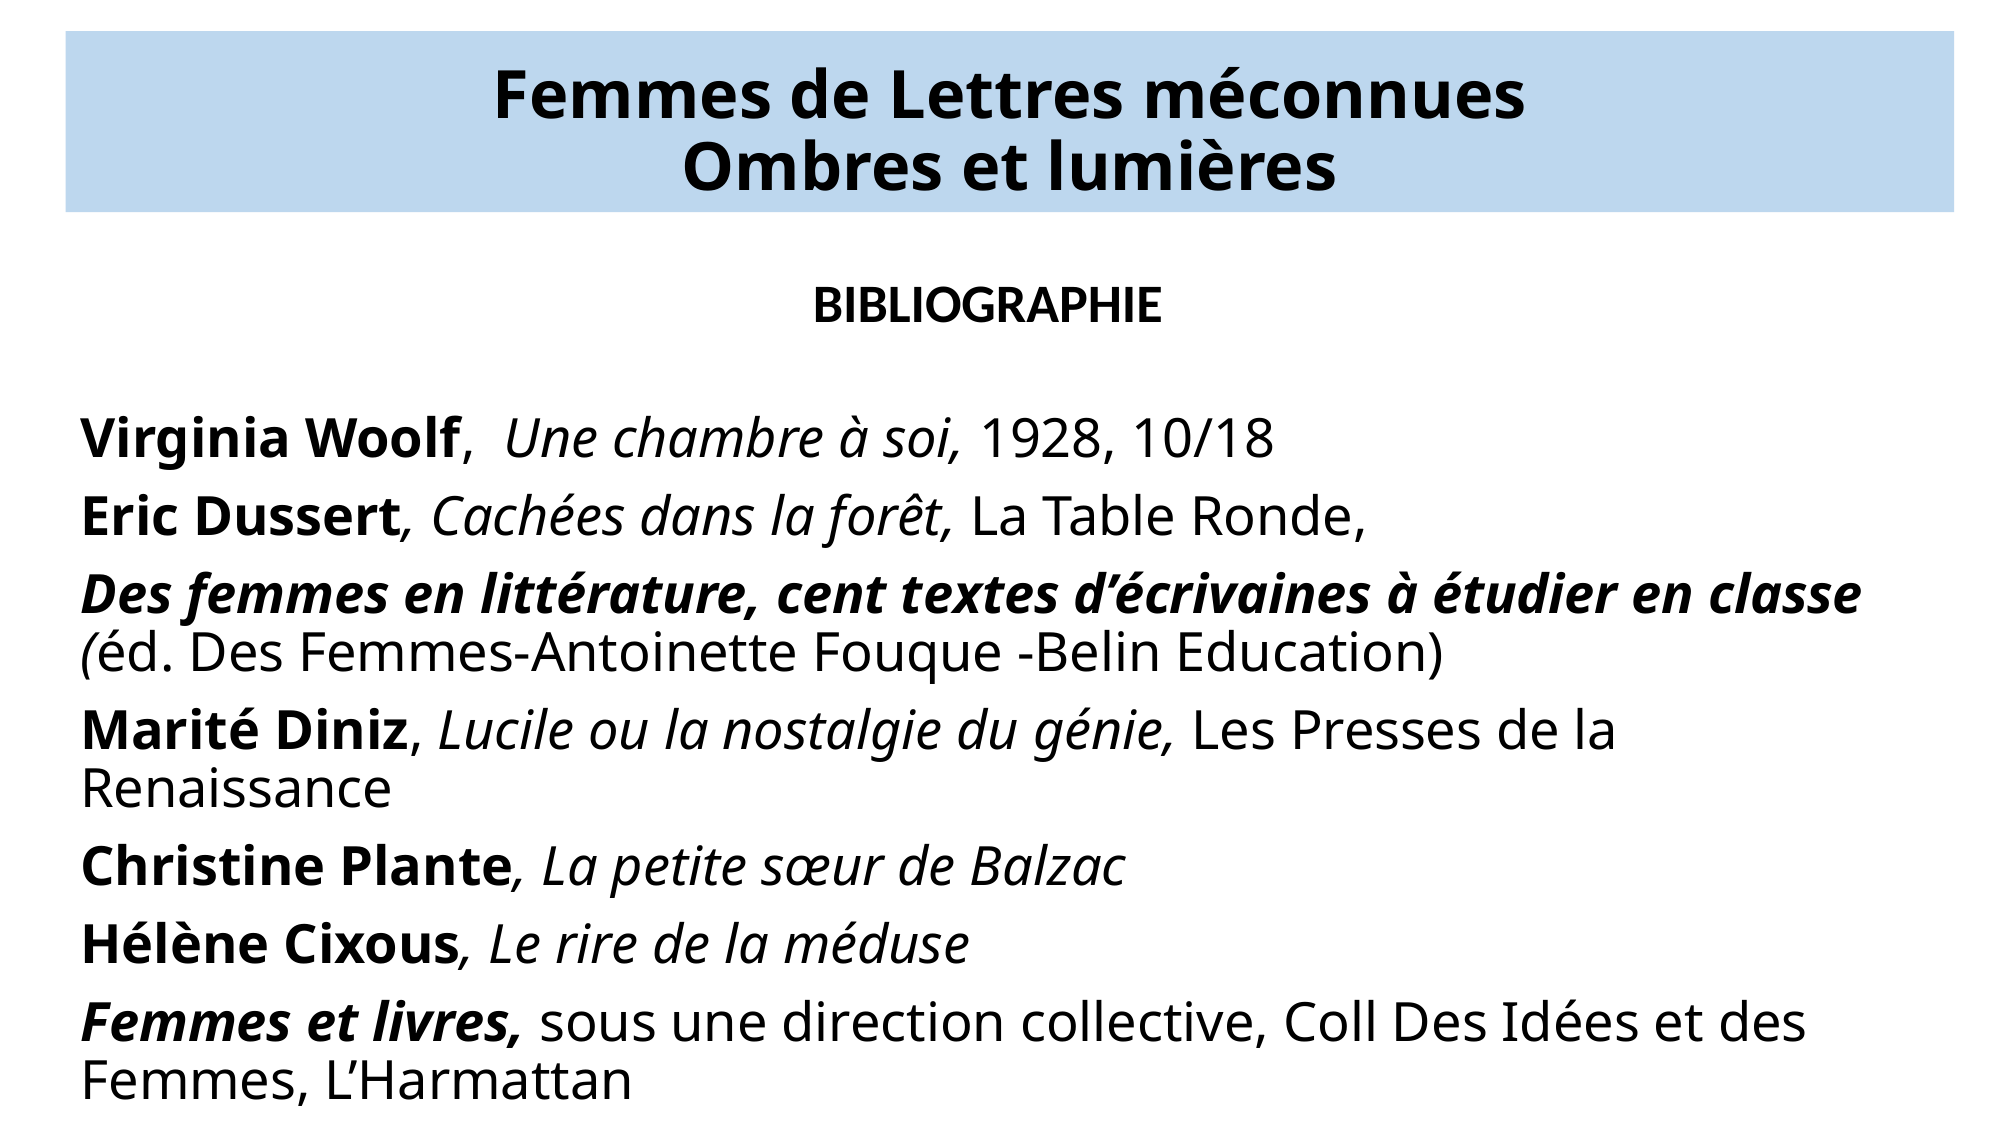

# Femmes de Lettres méconnues Ombres et lumières
BIBLIOGRAPHIE
Virginia Woolf, Une chambre à soi, 1928, 10/18
Eric Dussert, Cachées dans la forêt, La Table Ronde,
Des femmes en littérature, cent textes d’écrivaines à étudier en classe (éd. Des Femmes-Antoinette Fouque -Belin Education)
Marité Diniz, Lucile ou la nostalgie du génie, Les Presses de la Renaissance
Christine Plante, La petite sœur de Balzac
Hélène Cixous, Le rire de la méduse
Femmes et livres, sous une direction collective, Coll Des Idées et des Femmes, L’Harmattan